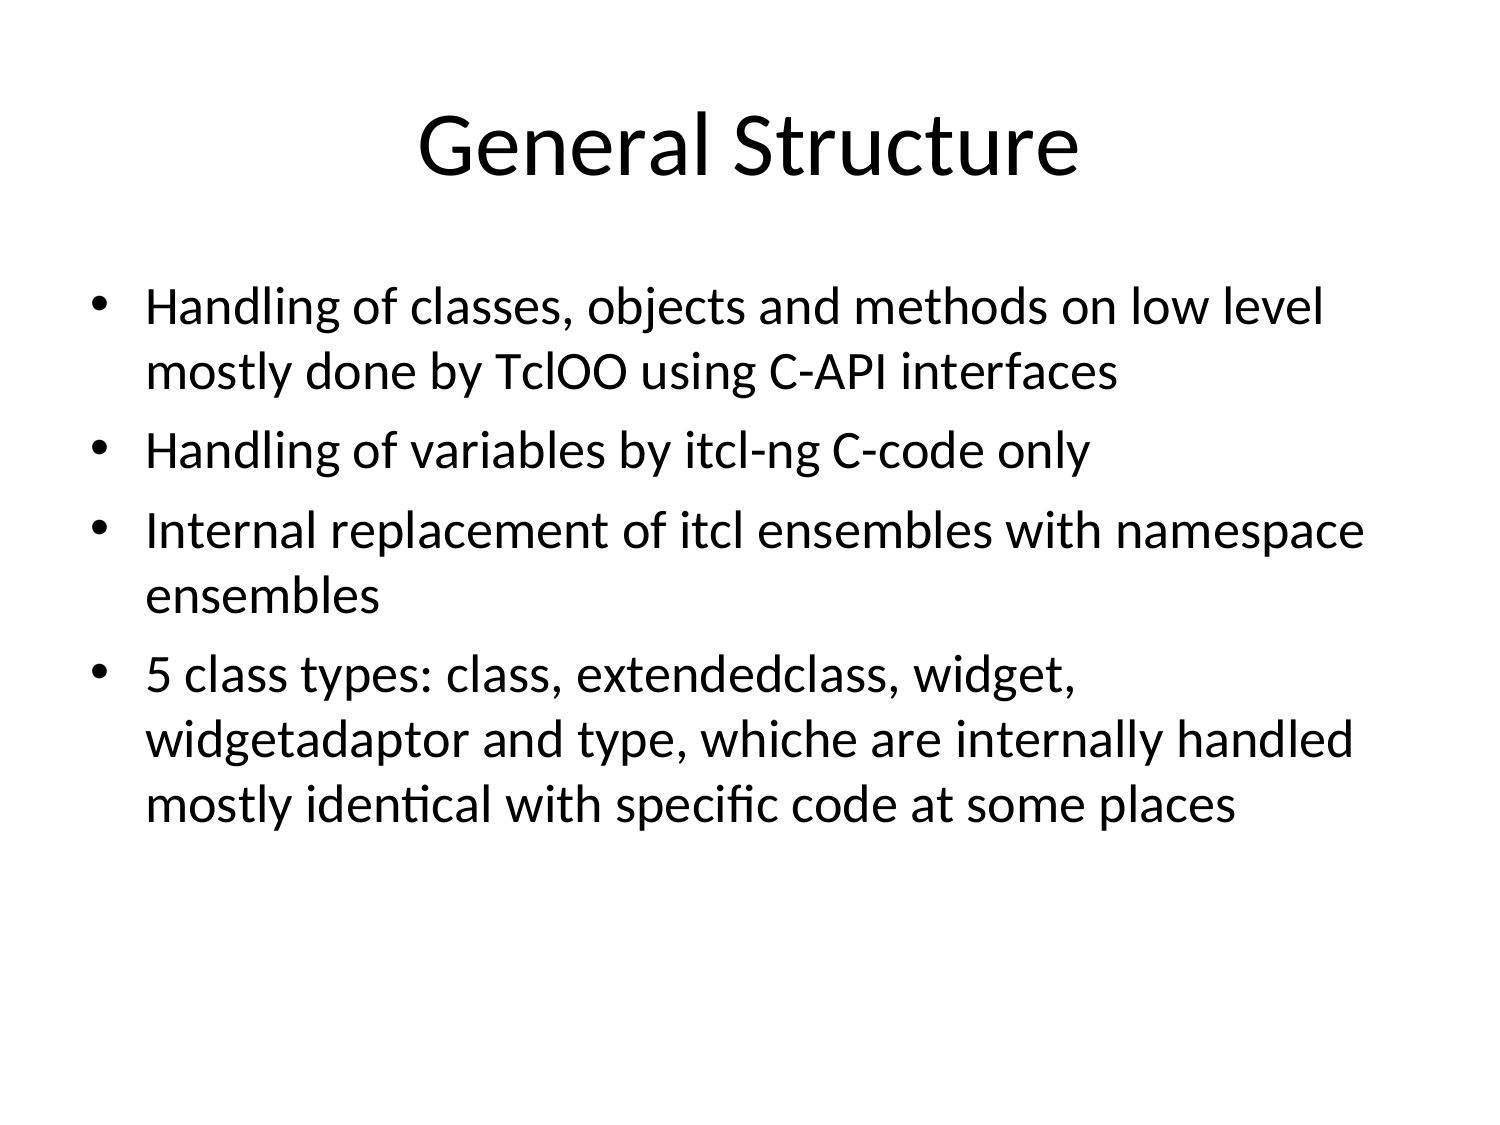

General Structure
Handling of classes, objects and methods on low level mostly done by TclOO using C-API interfaces
Handling of variables by itcl-ng C-code only
Internal replacement of itcl ensembles with namespace ensembles
5 class types: class, extendedclass, widget, widgetadaptor and type, whiche are internally handled mostly identical with specific code at some places